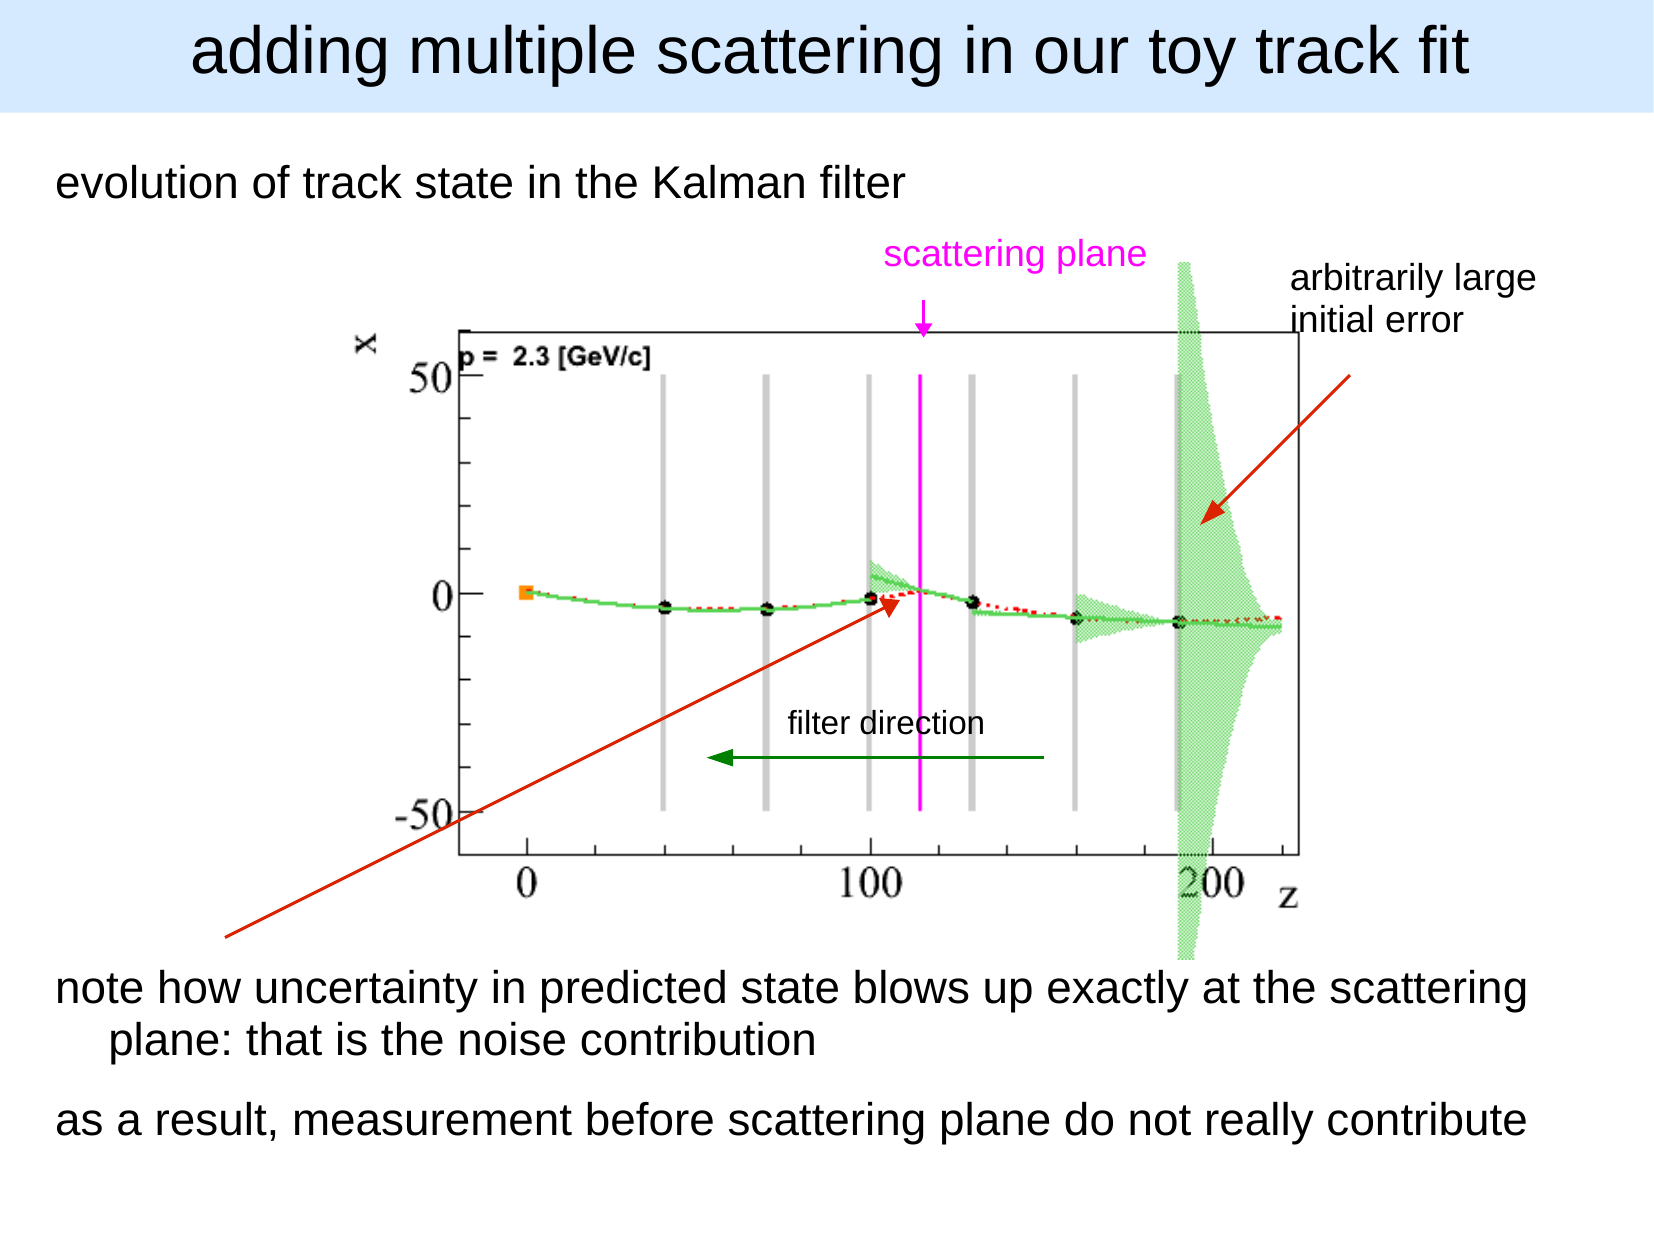

# adding multiple scattering in our toy track fit
evolution of track state in the Kalman filter
scattering plane
arbitrarily large initial error
filter direction
note how uncertainty in predicted state blows up exactly at the scattering plane: that is the noise contribution
as a result, measurement before scattering plane do not really contribute